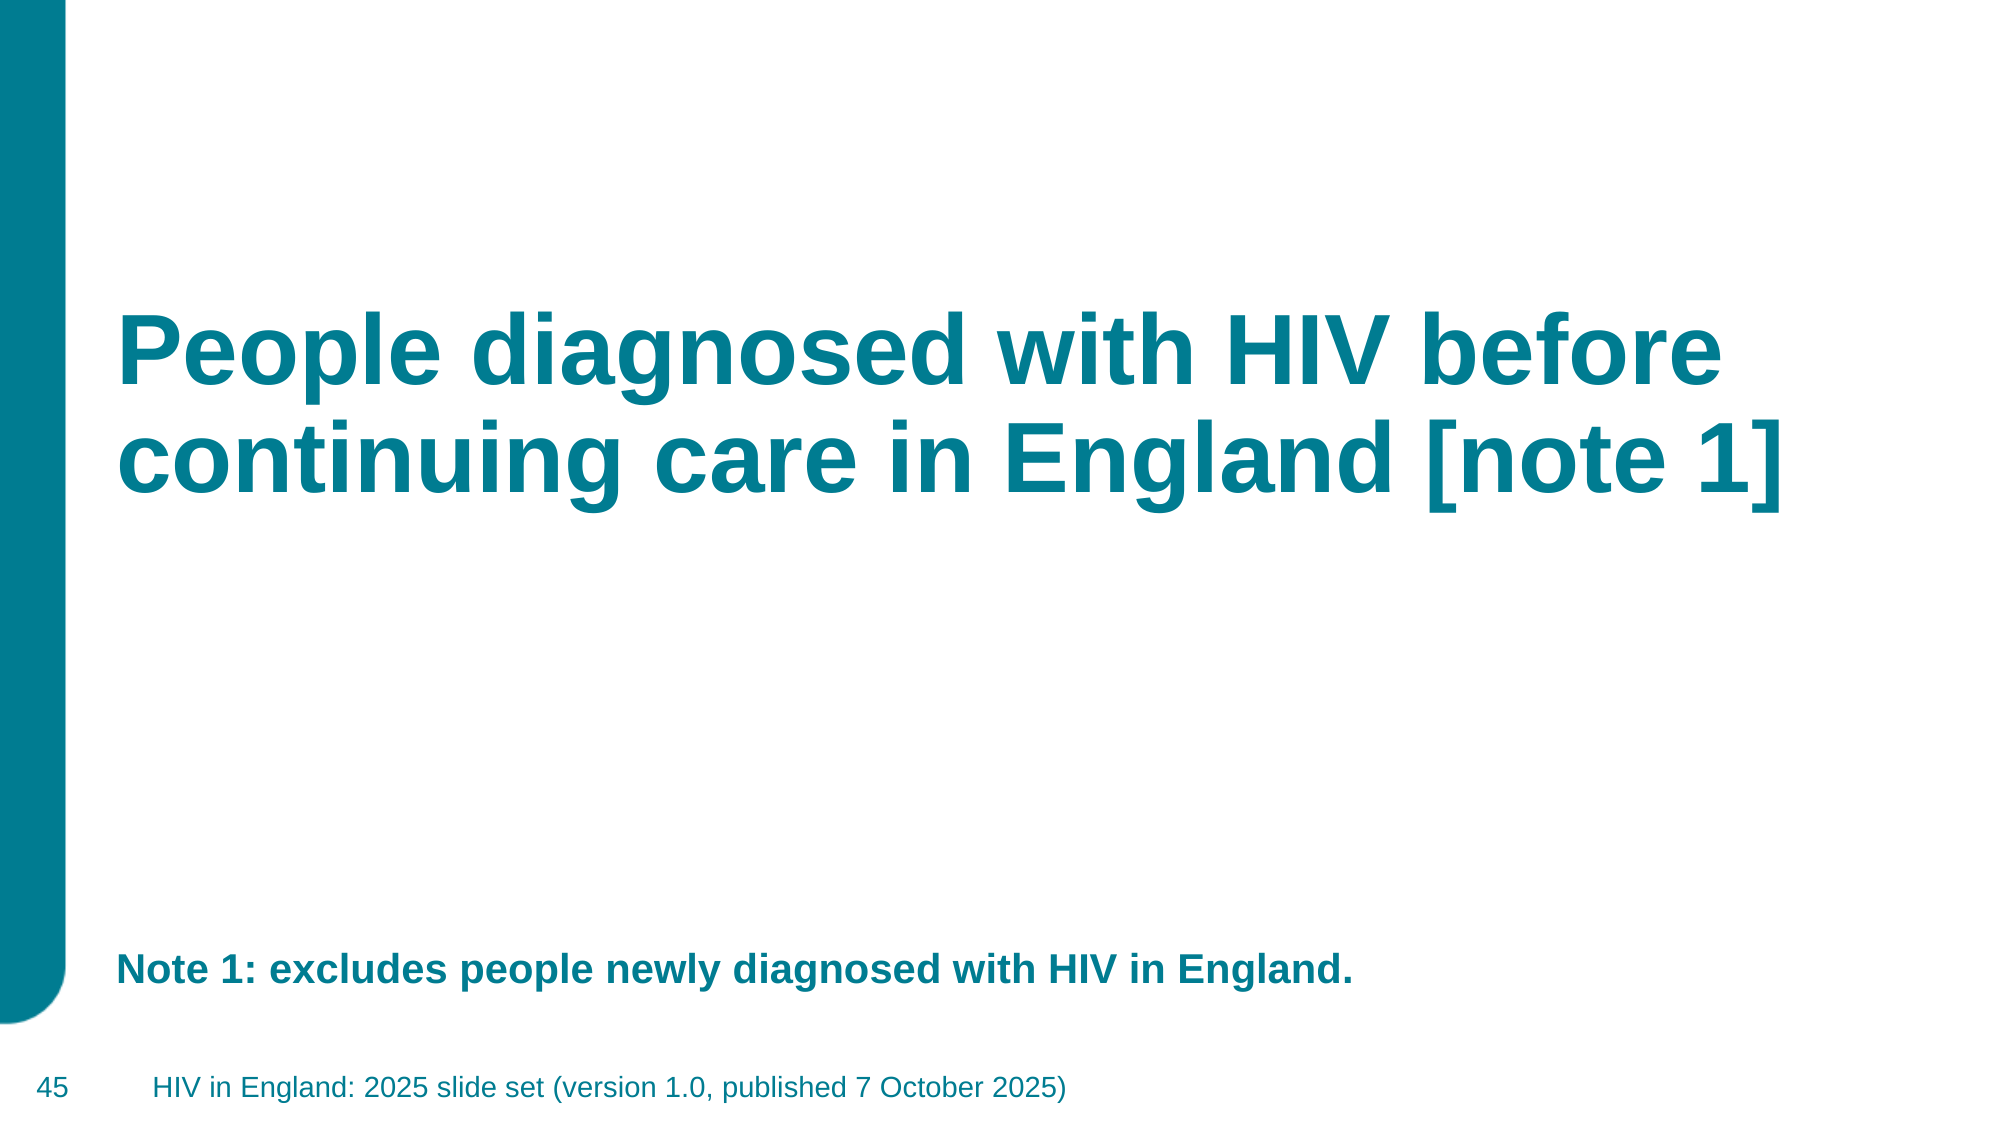

# People diagnosed with HIV before continuing care in England [note 1]
Note 1: excludes people newly diagnosed with HIV in England.
45
HIV in England: 2025 slide set (version 1.0, published 7 October 2025)